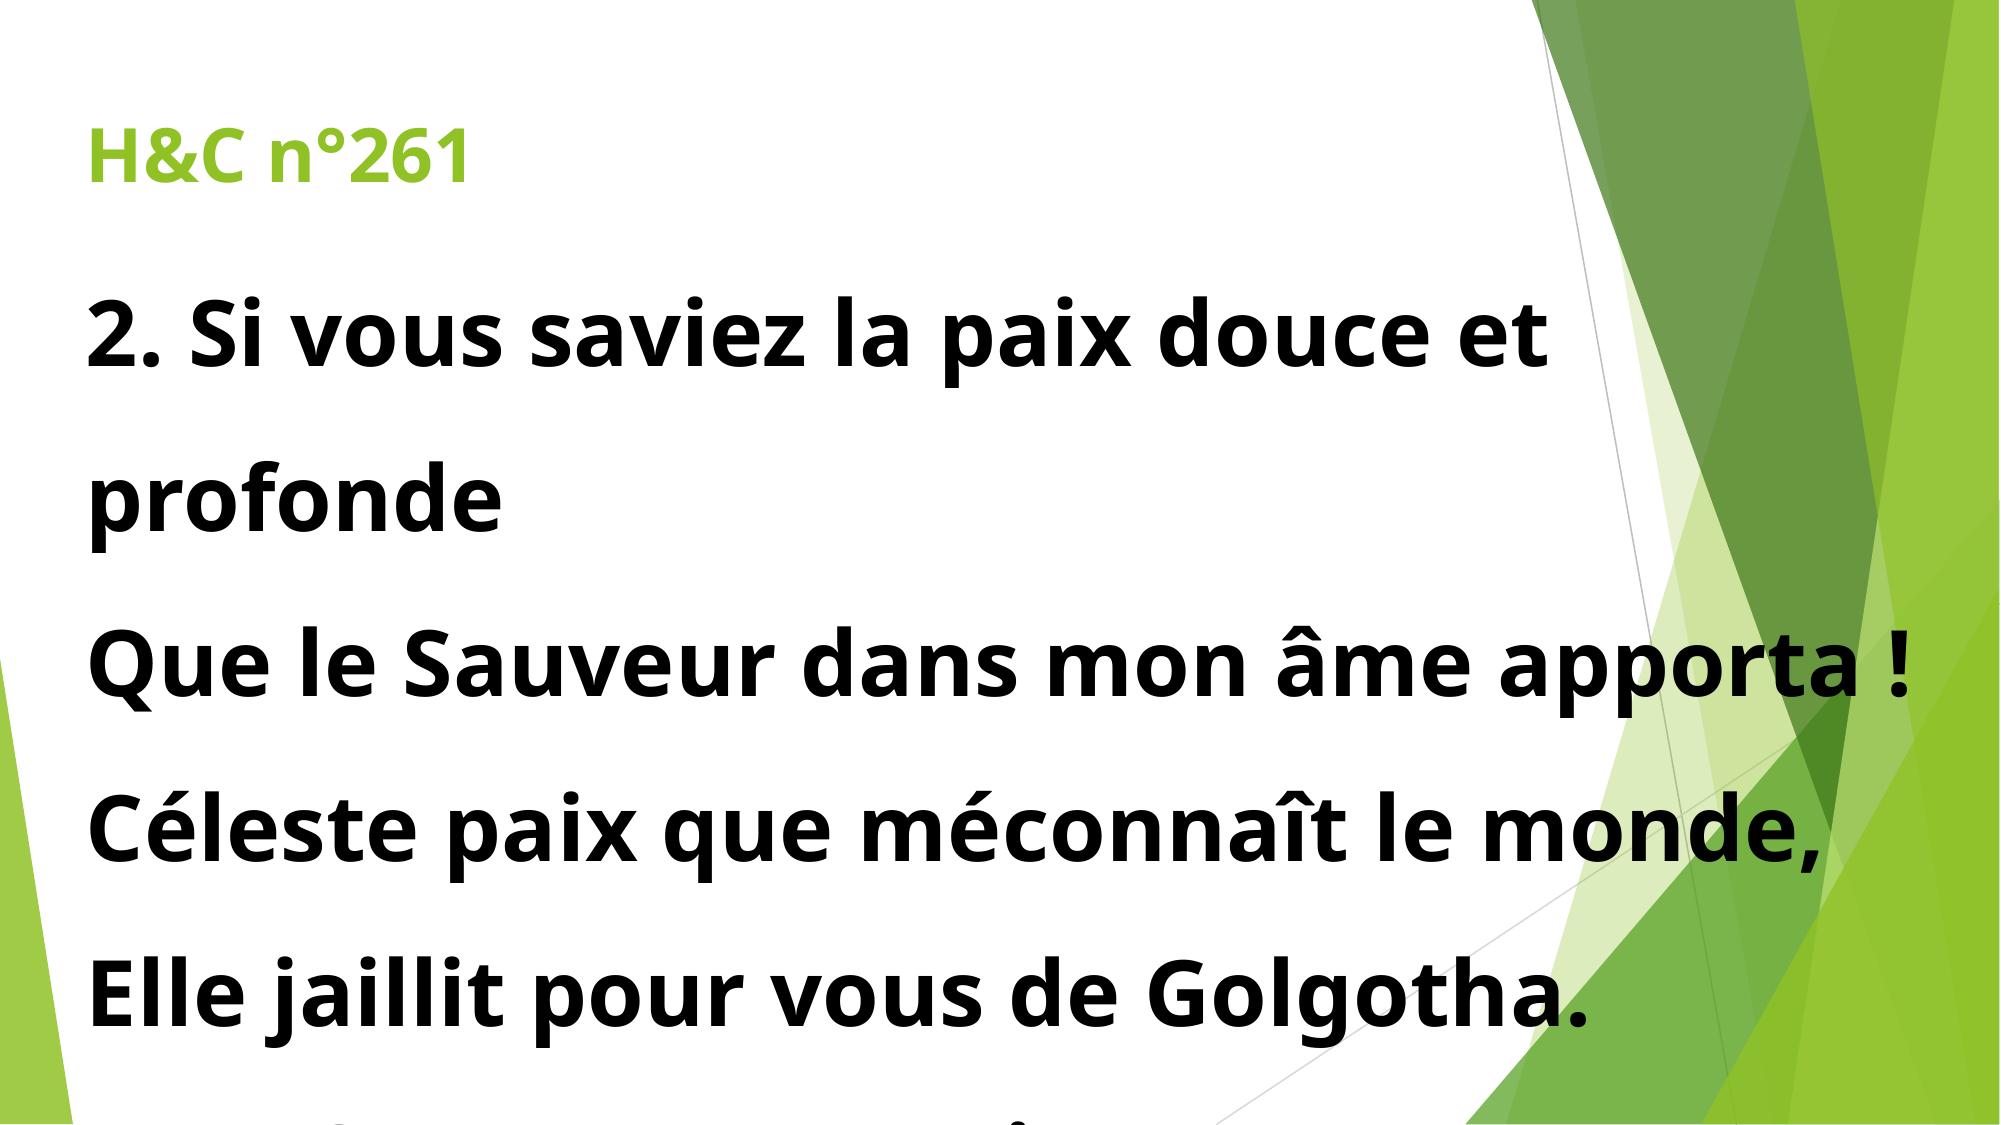

H&C n°261
2. Si vous saviez la paix douce et profonde
Que le Sauveur dans mon âme apporta !
Céleste paix que méconnaît le monde,
Elle jaillit pour vous de Golgotha.
Mon Sauveur vous aime, etc.